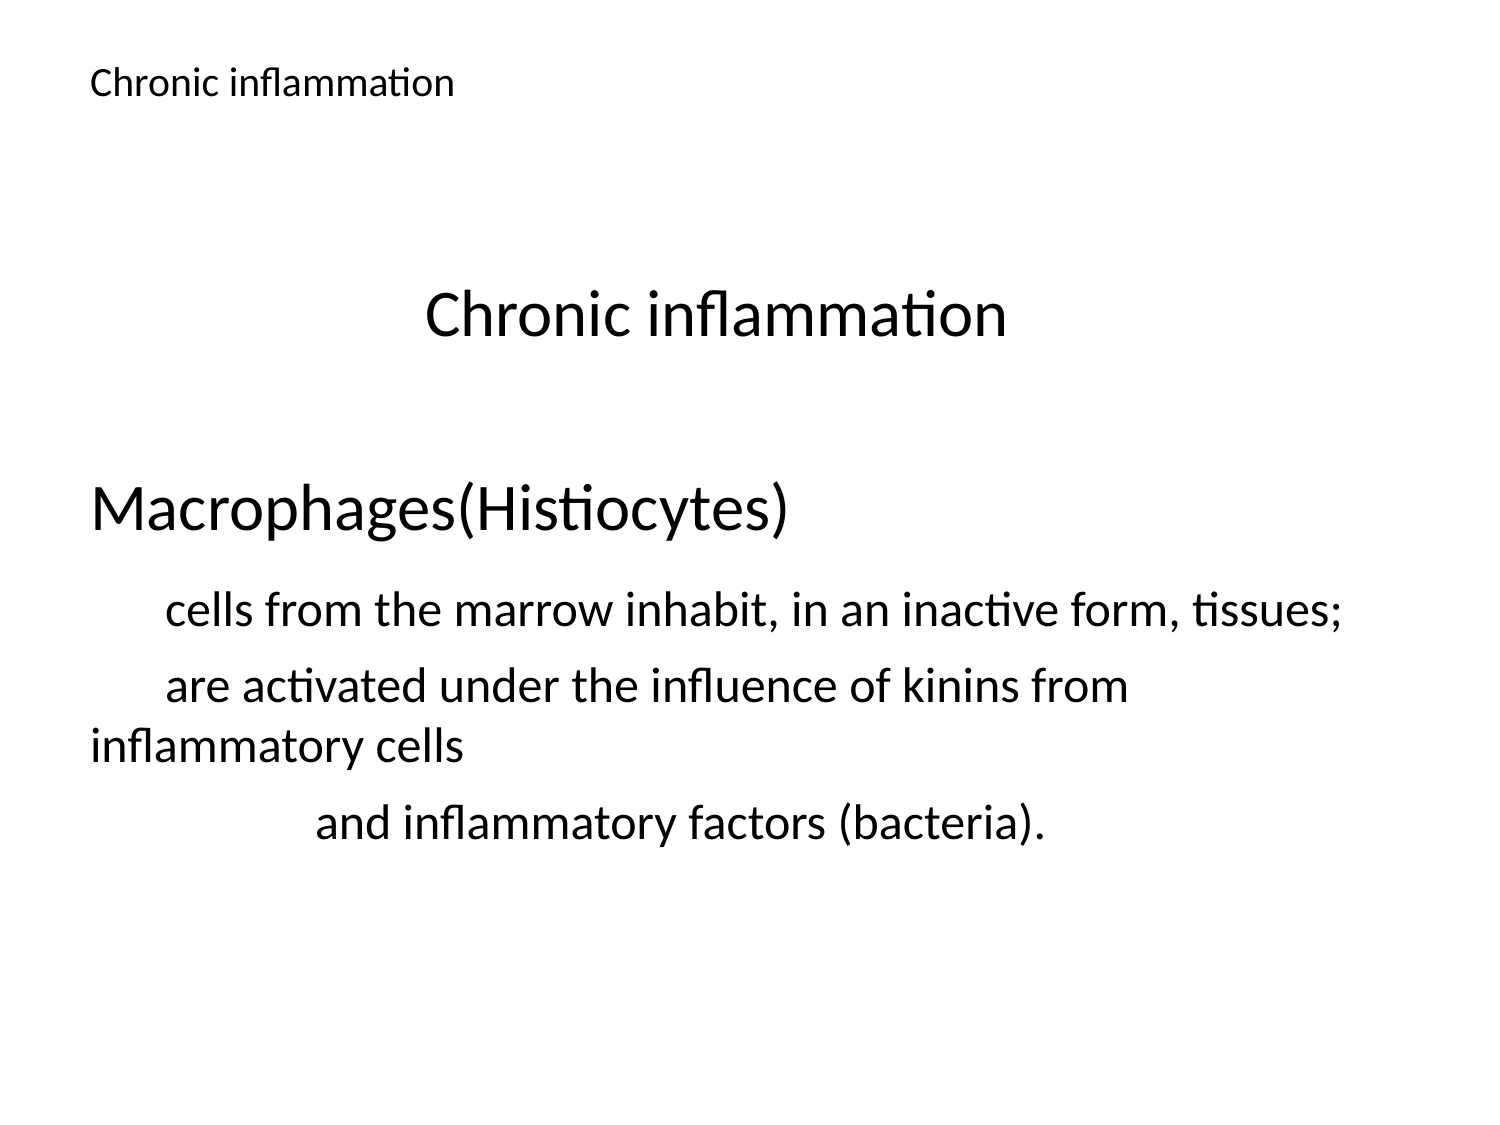

# Chronic inflammation
Chronic inflammation
Macrophages(Histiocytes)
	cells from the marrow inhabit, in an inactive form, tissues;
	are activated under the influence of kinins from inflammatory cells
			and inflammatory factors (bacteria).